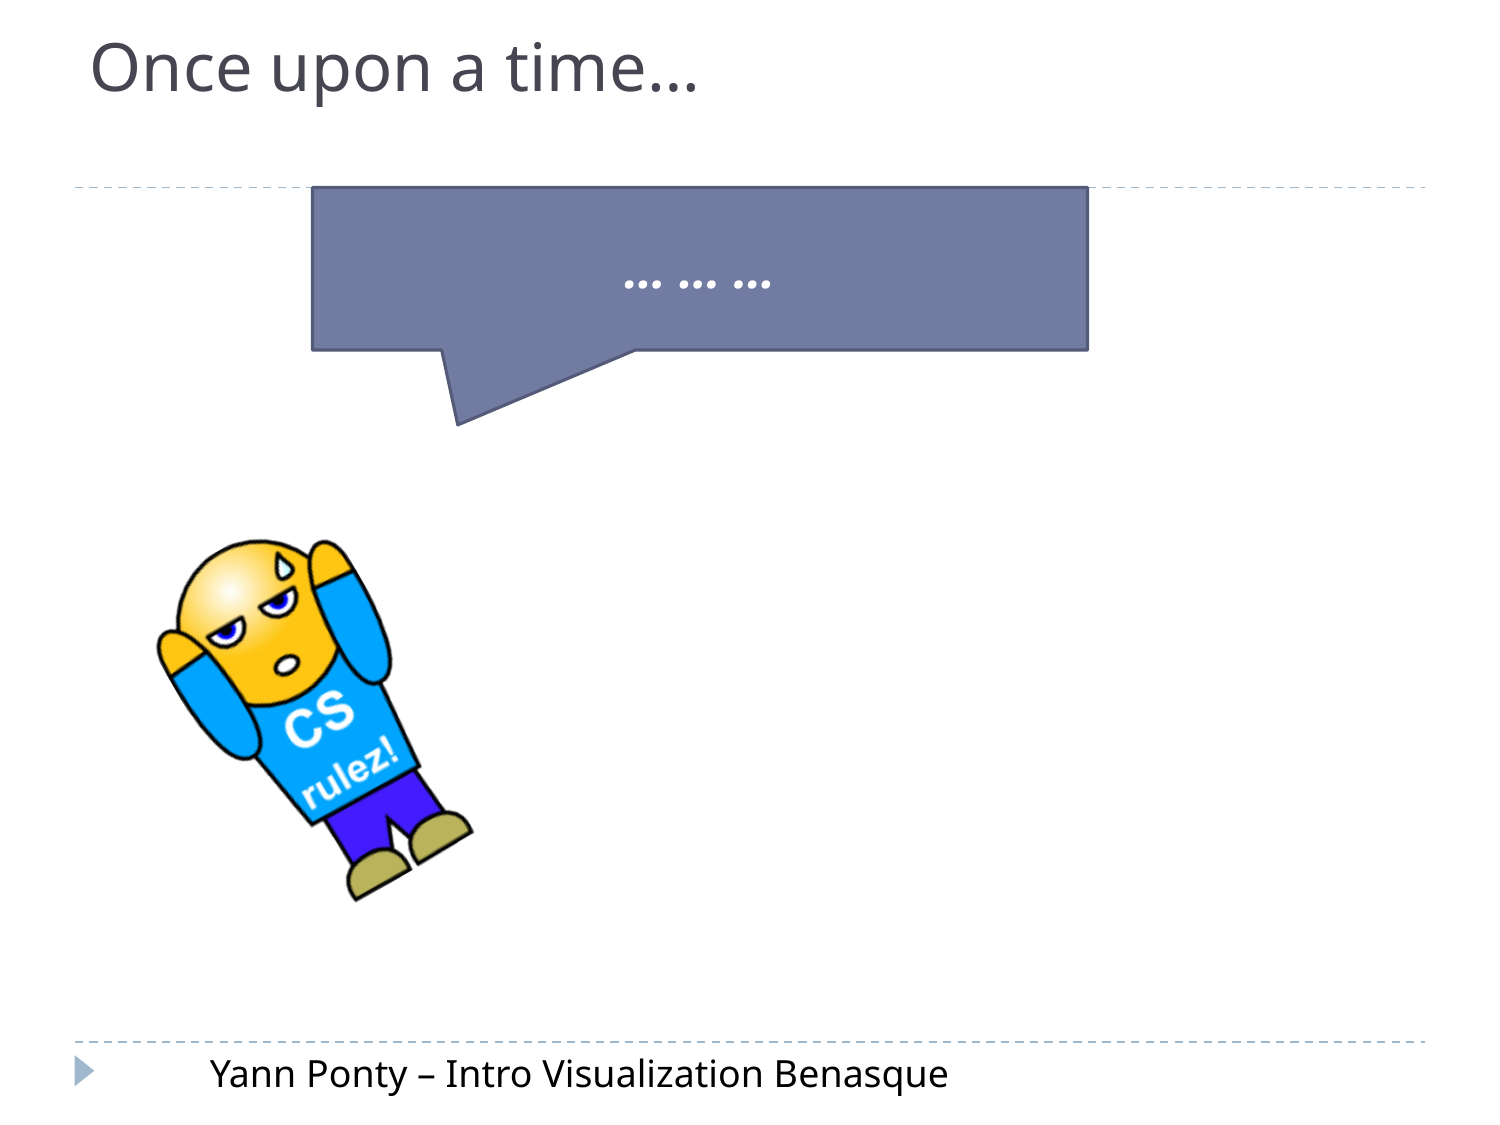

# Once upon a time…
… … …
Benasque RNA